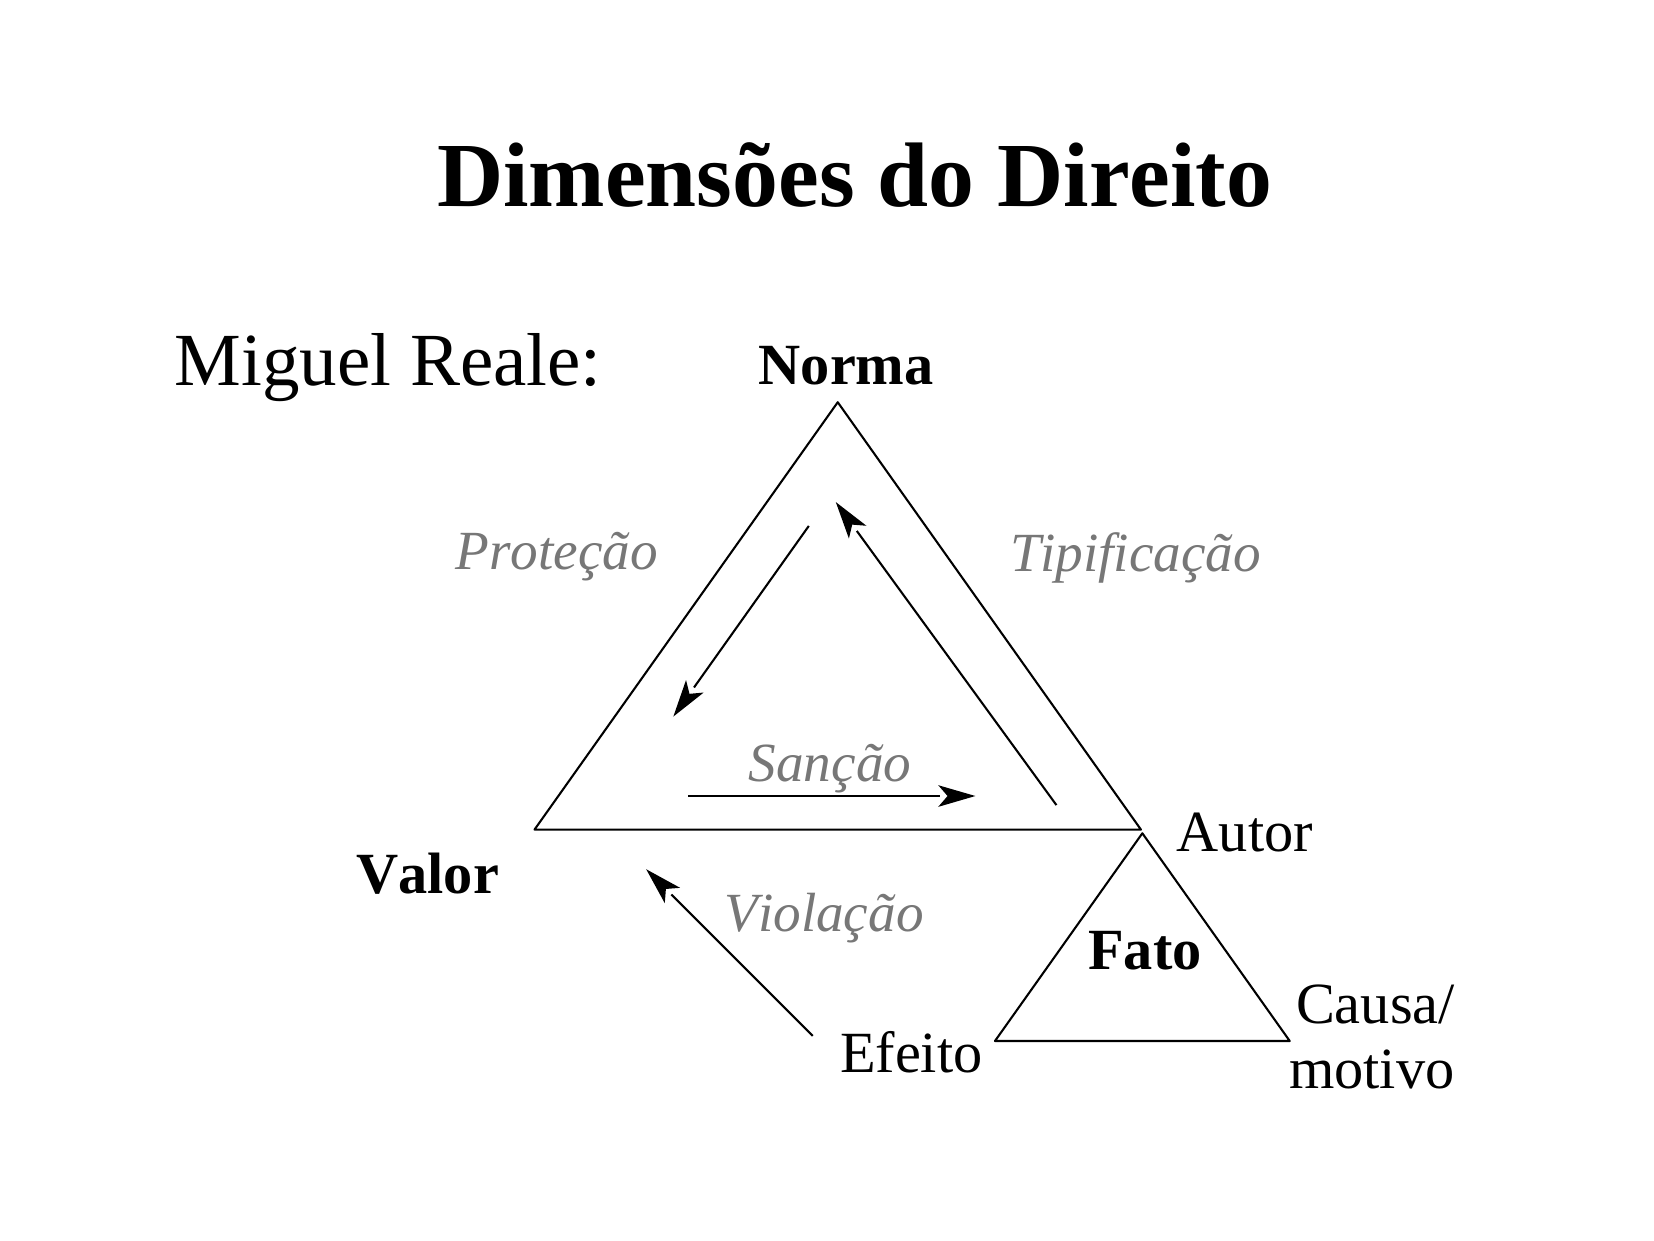

# Dimensões do Direito
Miguel Reale:
Norma
Proteção
Tipificação
Sanção
Autor
Valor
Violação
Fato
Causa/
motivo
Efeito